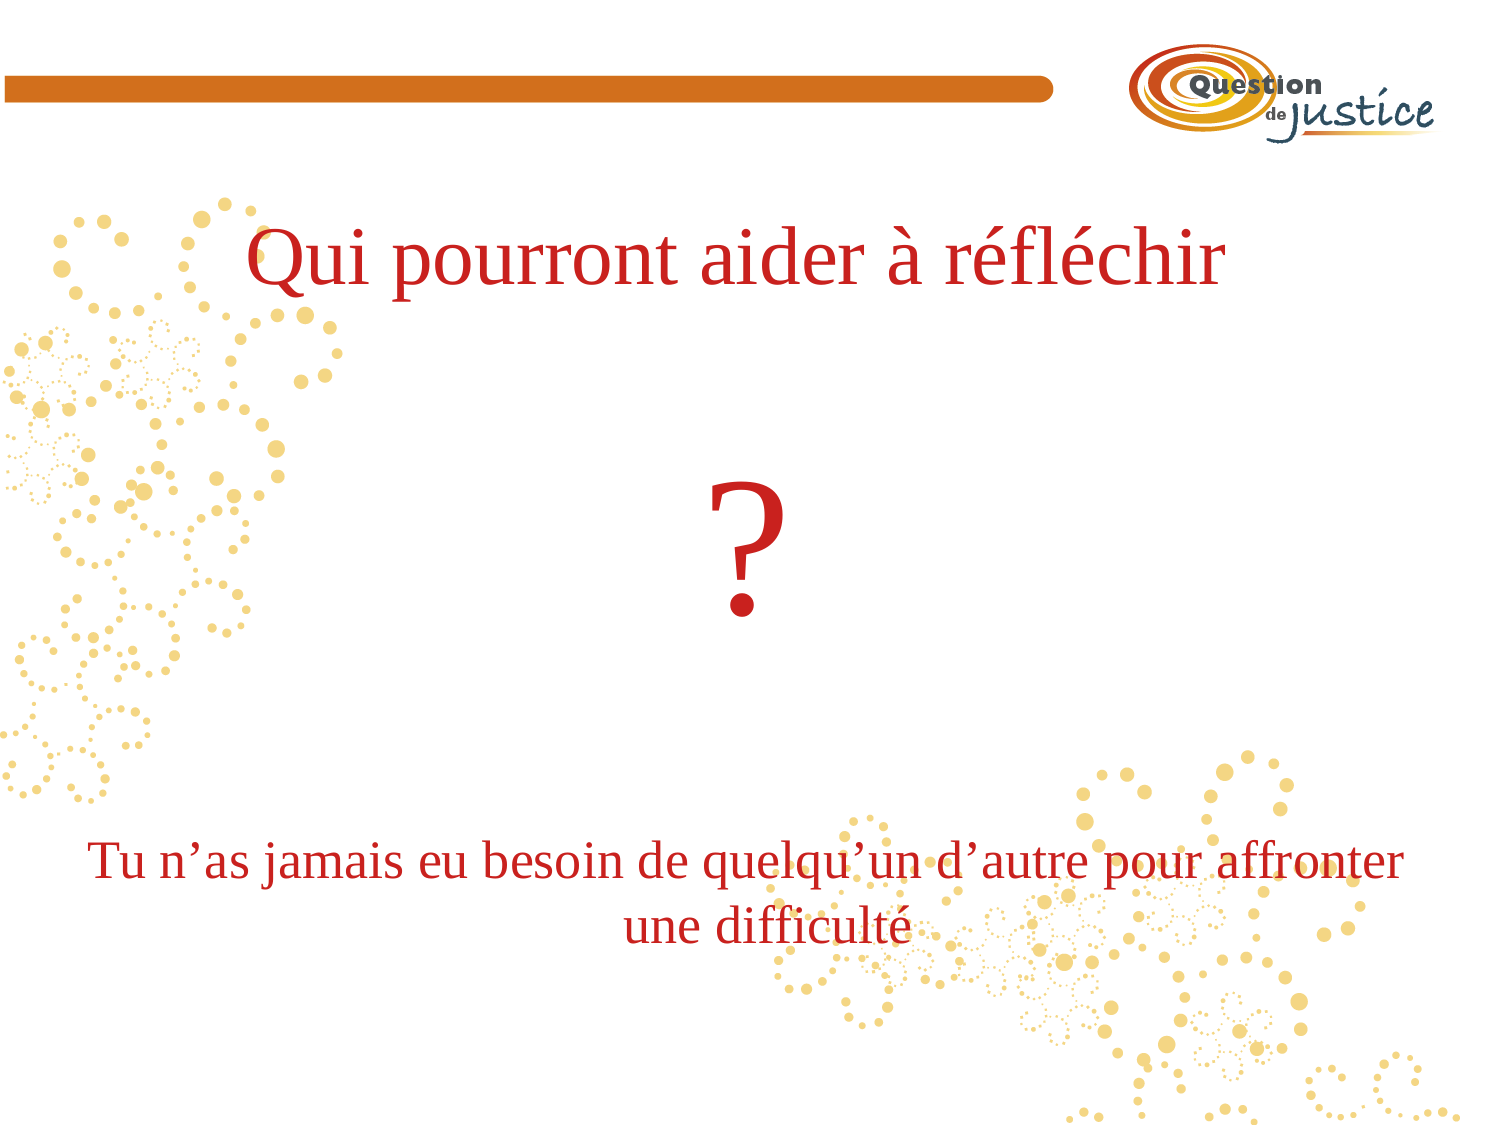

# Qui pourront aider à réfléchir
?
Tu n’as jamais eu besoin de quelqu’un d’autre pour affronter une difficulté